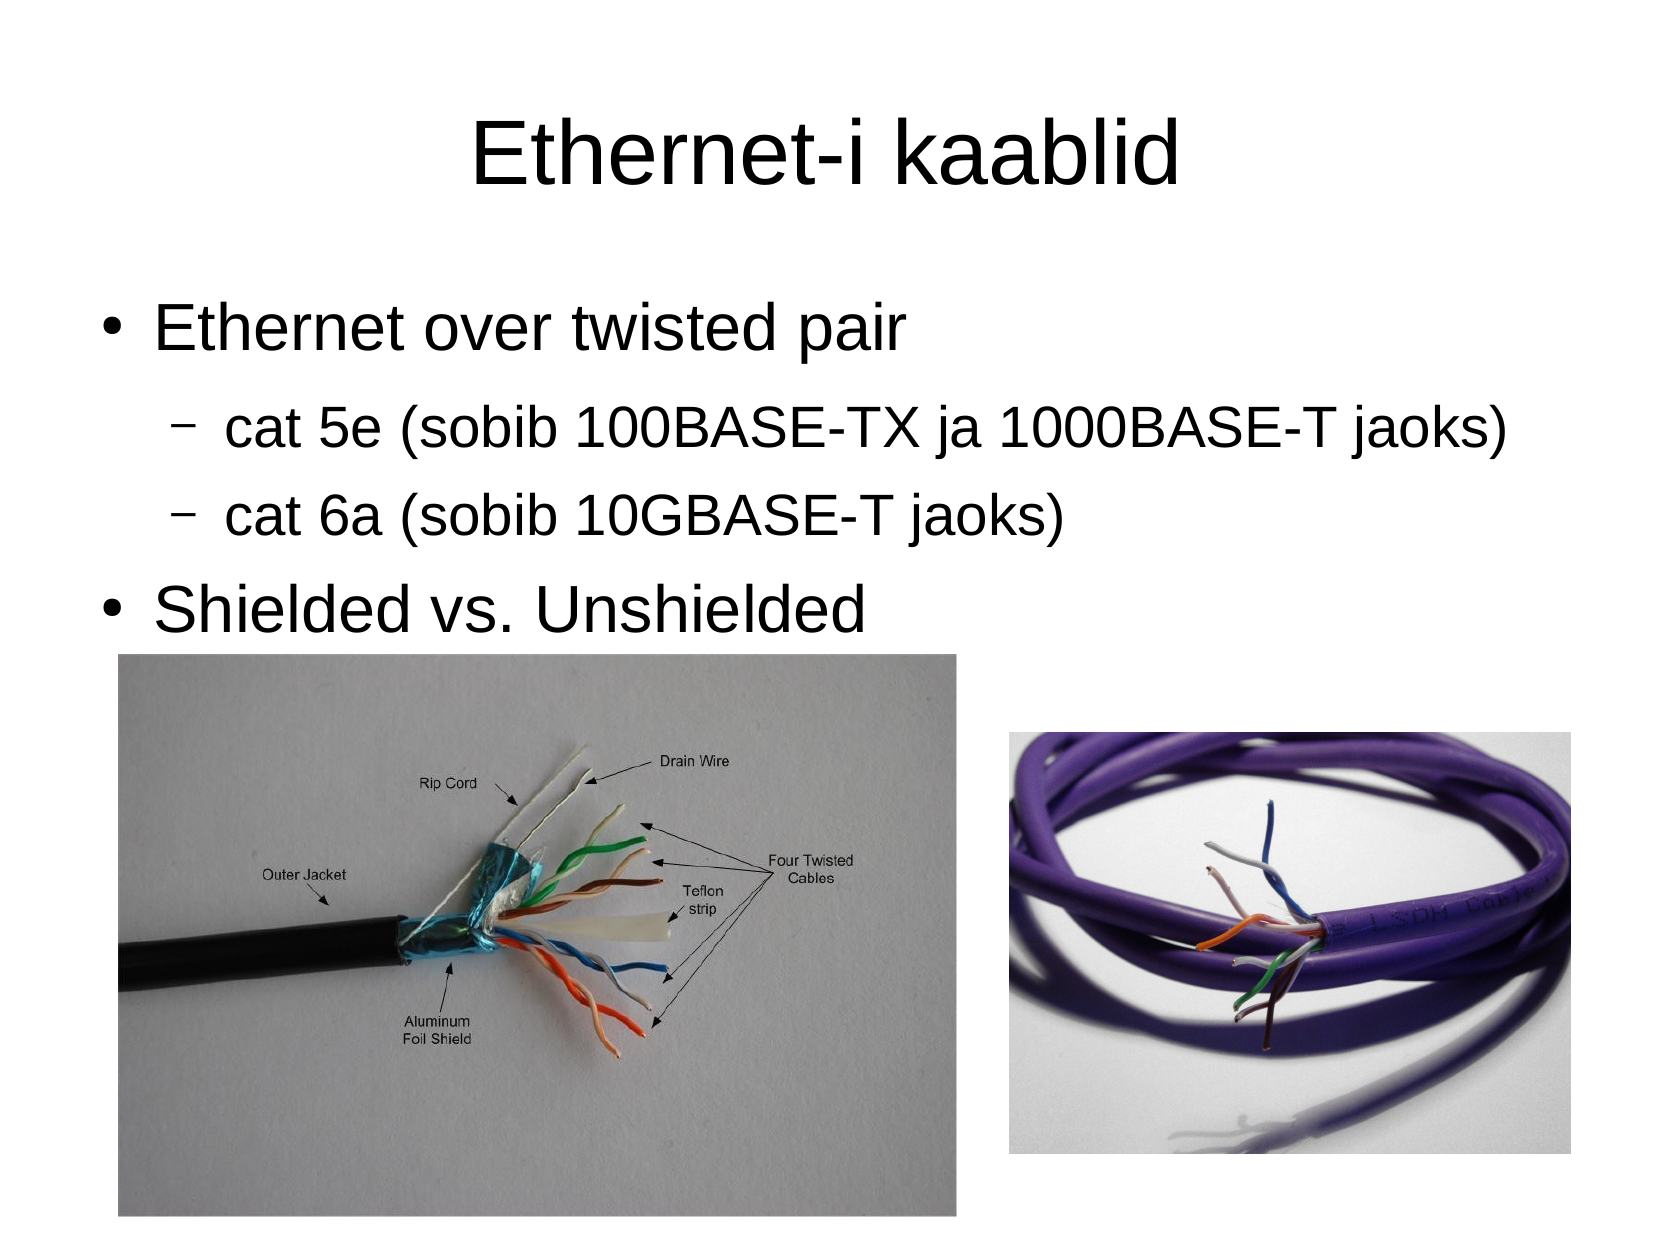

# Ethernet-i kaablid
Ethernet over twisted pair
cat 5e (sobib 100BASE-TX ja 1000BASE-T jaoks)
cat 6a (sobib 10GBASE-T jaoks)
Shielded vs. Unshielded